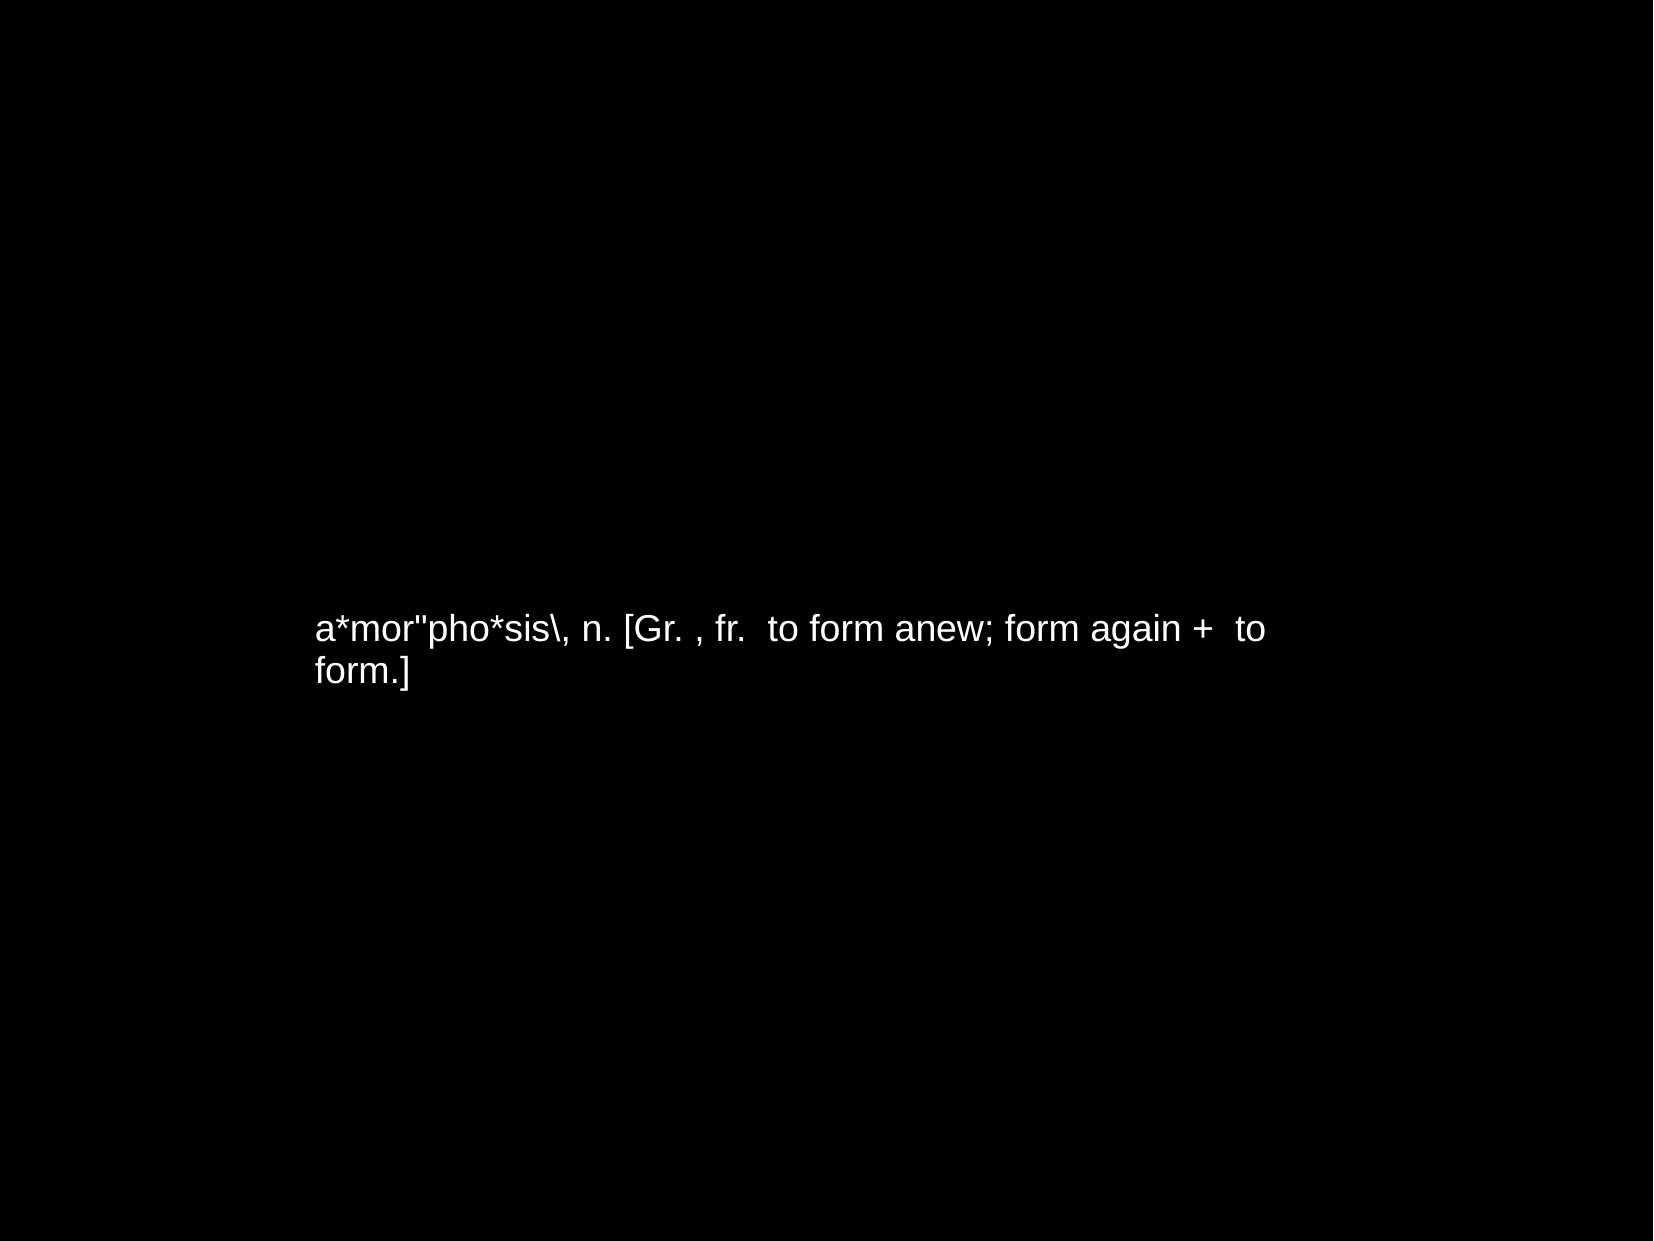

a*mor"pho*sis\, n. [Gr. , fr. to form anew; form again + to form.]